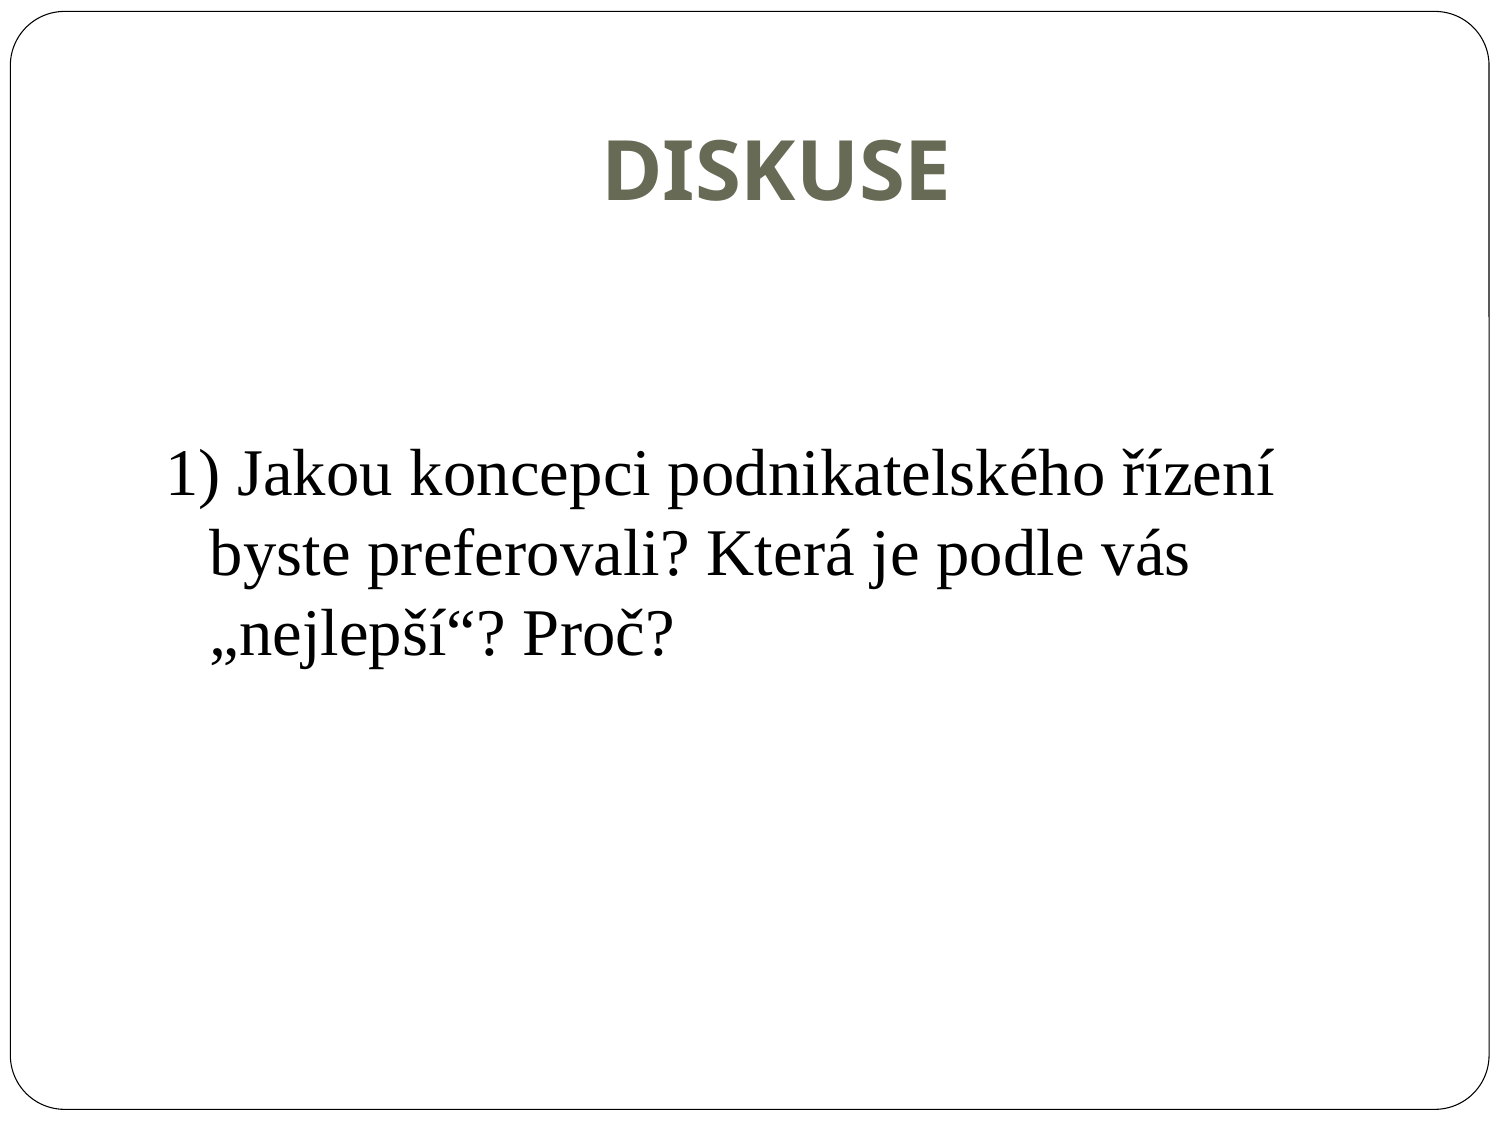

# DISKUSE
1) Jakou koncepci podnikatelského řízení byste preferovali? Která je podle vás „nejlepší“? Proč?